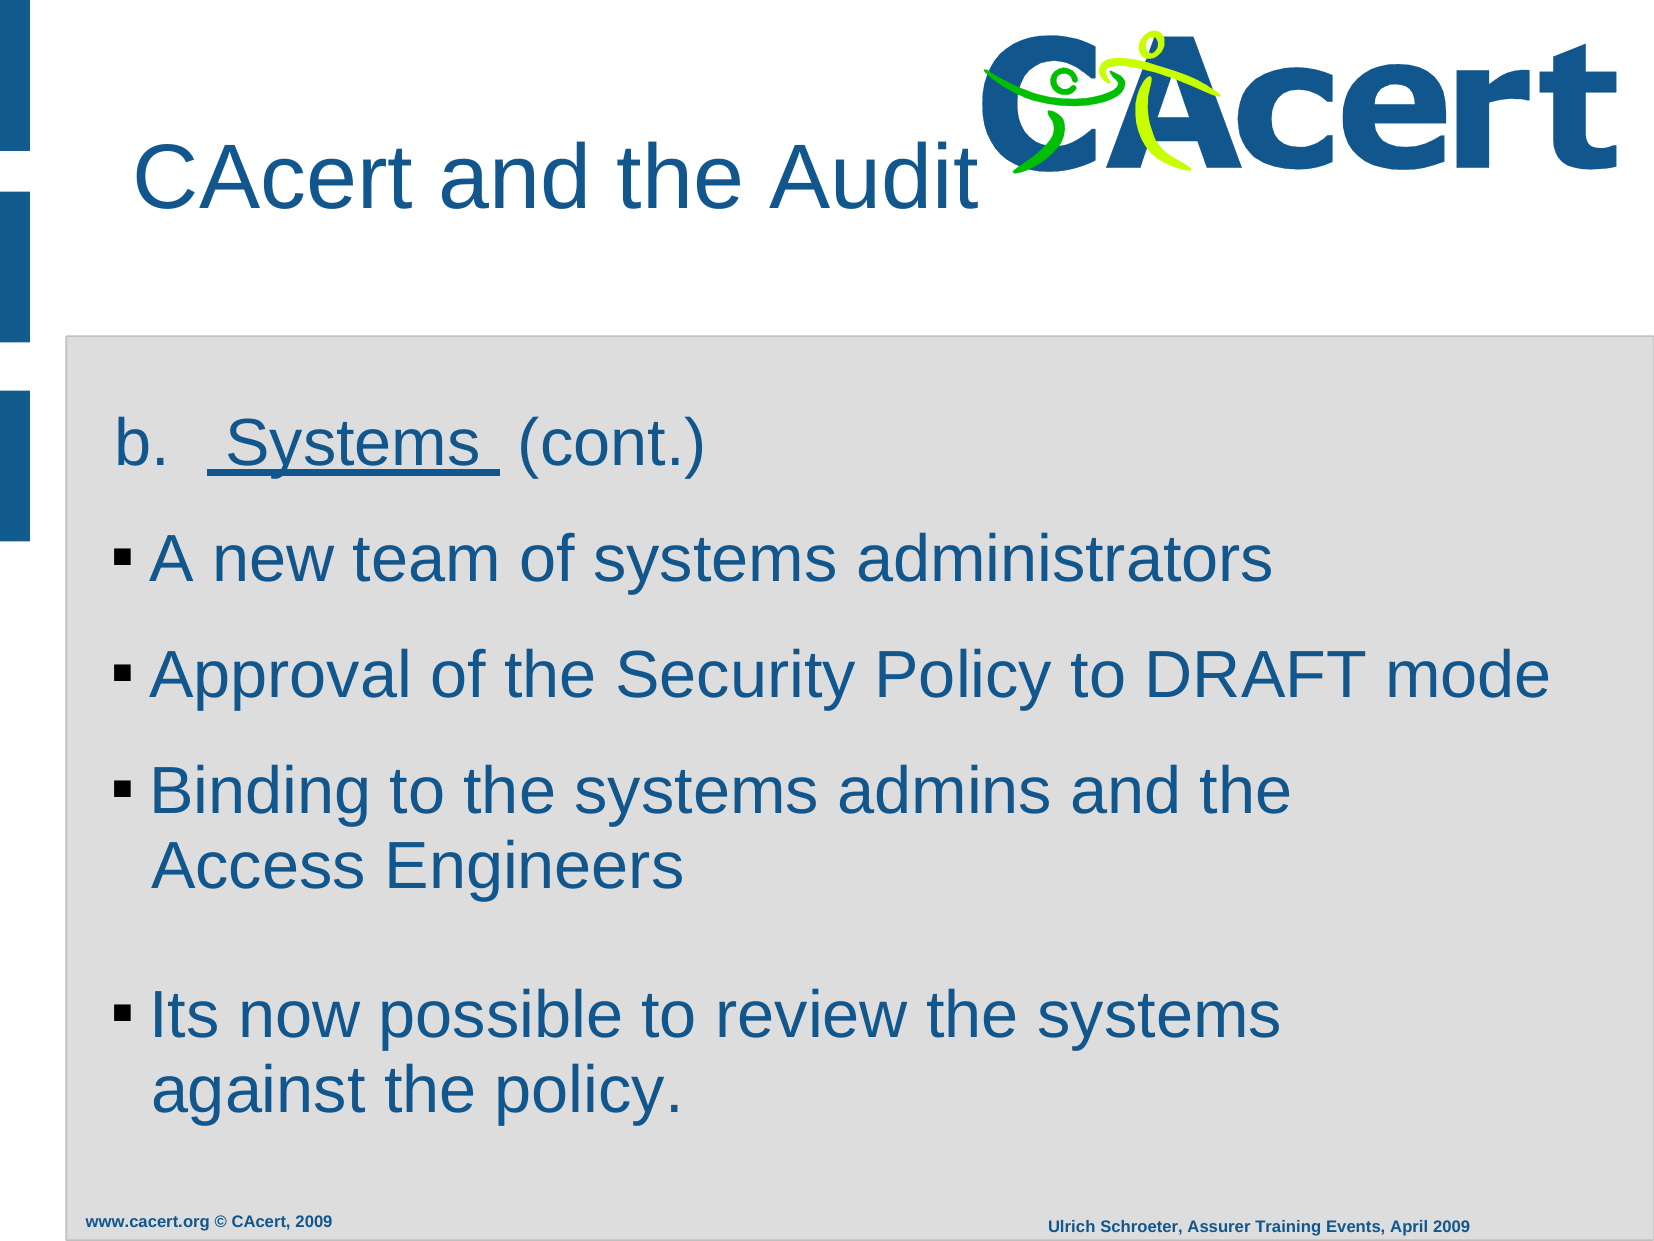

CAcert and the Audit
b. Systems (cont.)
 A new team of systems administrators
 Approval of the Security Policy to DRAFT mode
 Binding to the systems admins and the
 Access Engineers
 Its now possible to review the systems
 against the policy.